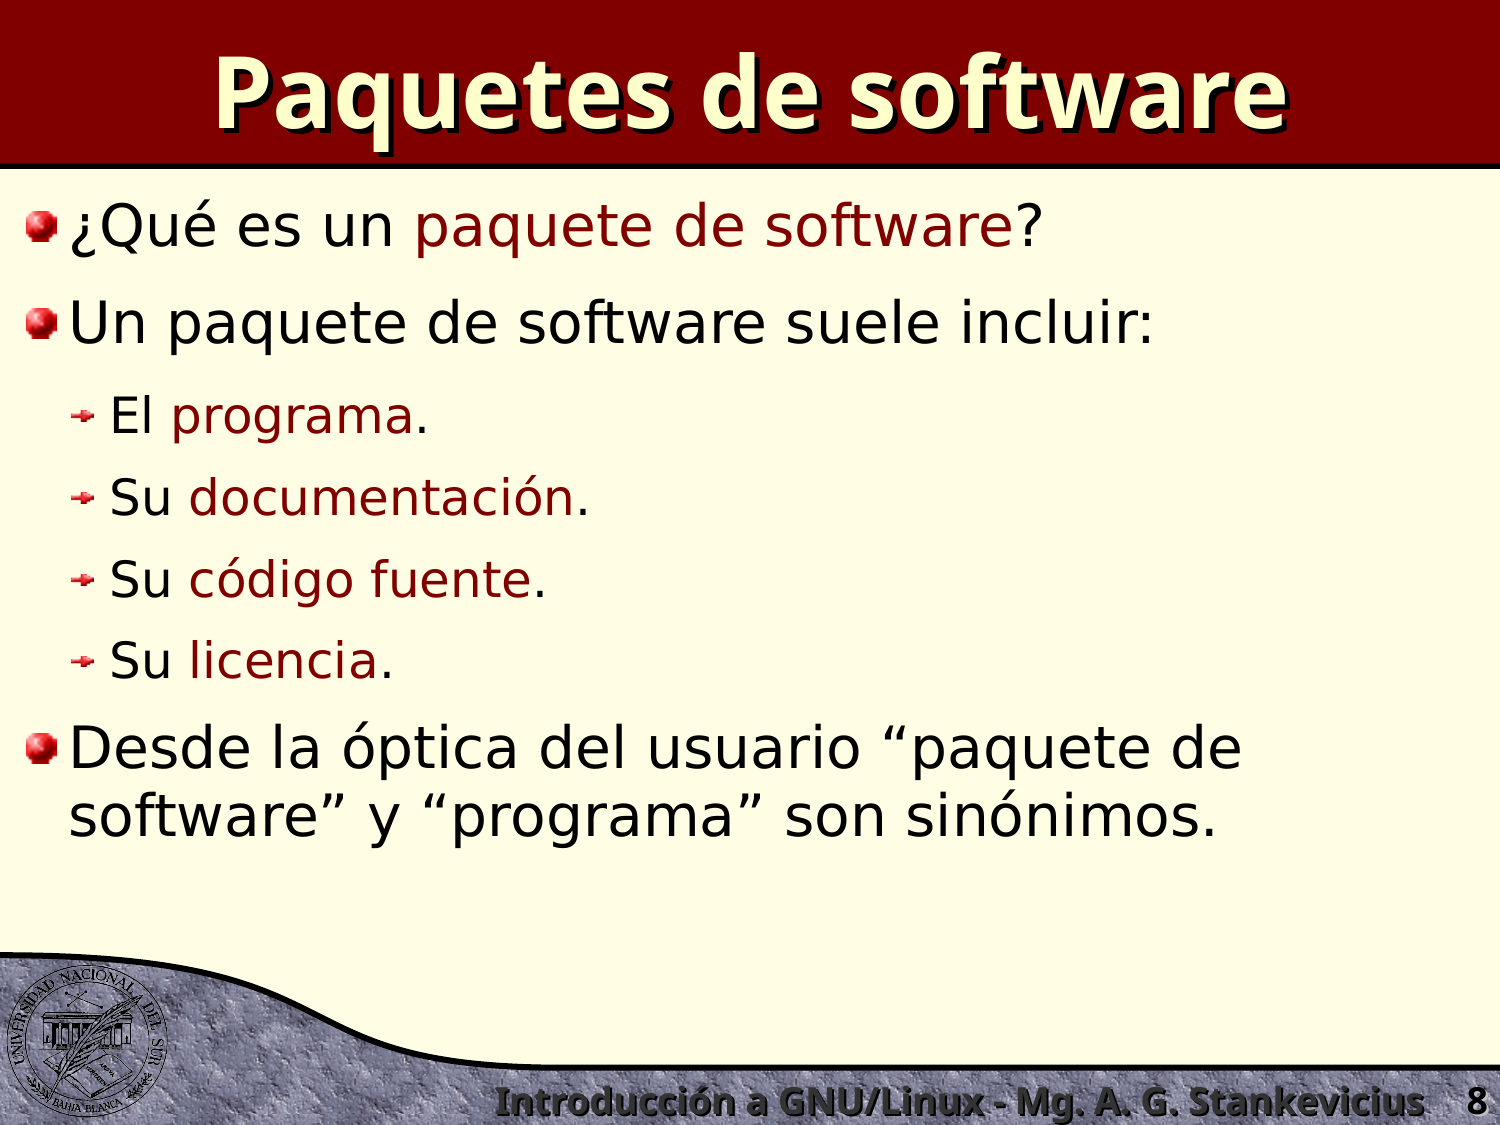

# Paquetes de software
¿Qué es un paquete de software?
Un paquete de software suele incluir:
El programa.
Su documentación.
Su código fuente.
Su licencia.
Desde la óptica del usuario “paquete de software” y “programa” son sinónimos.
8